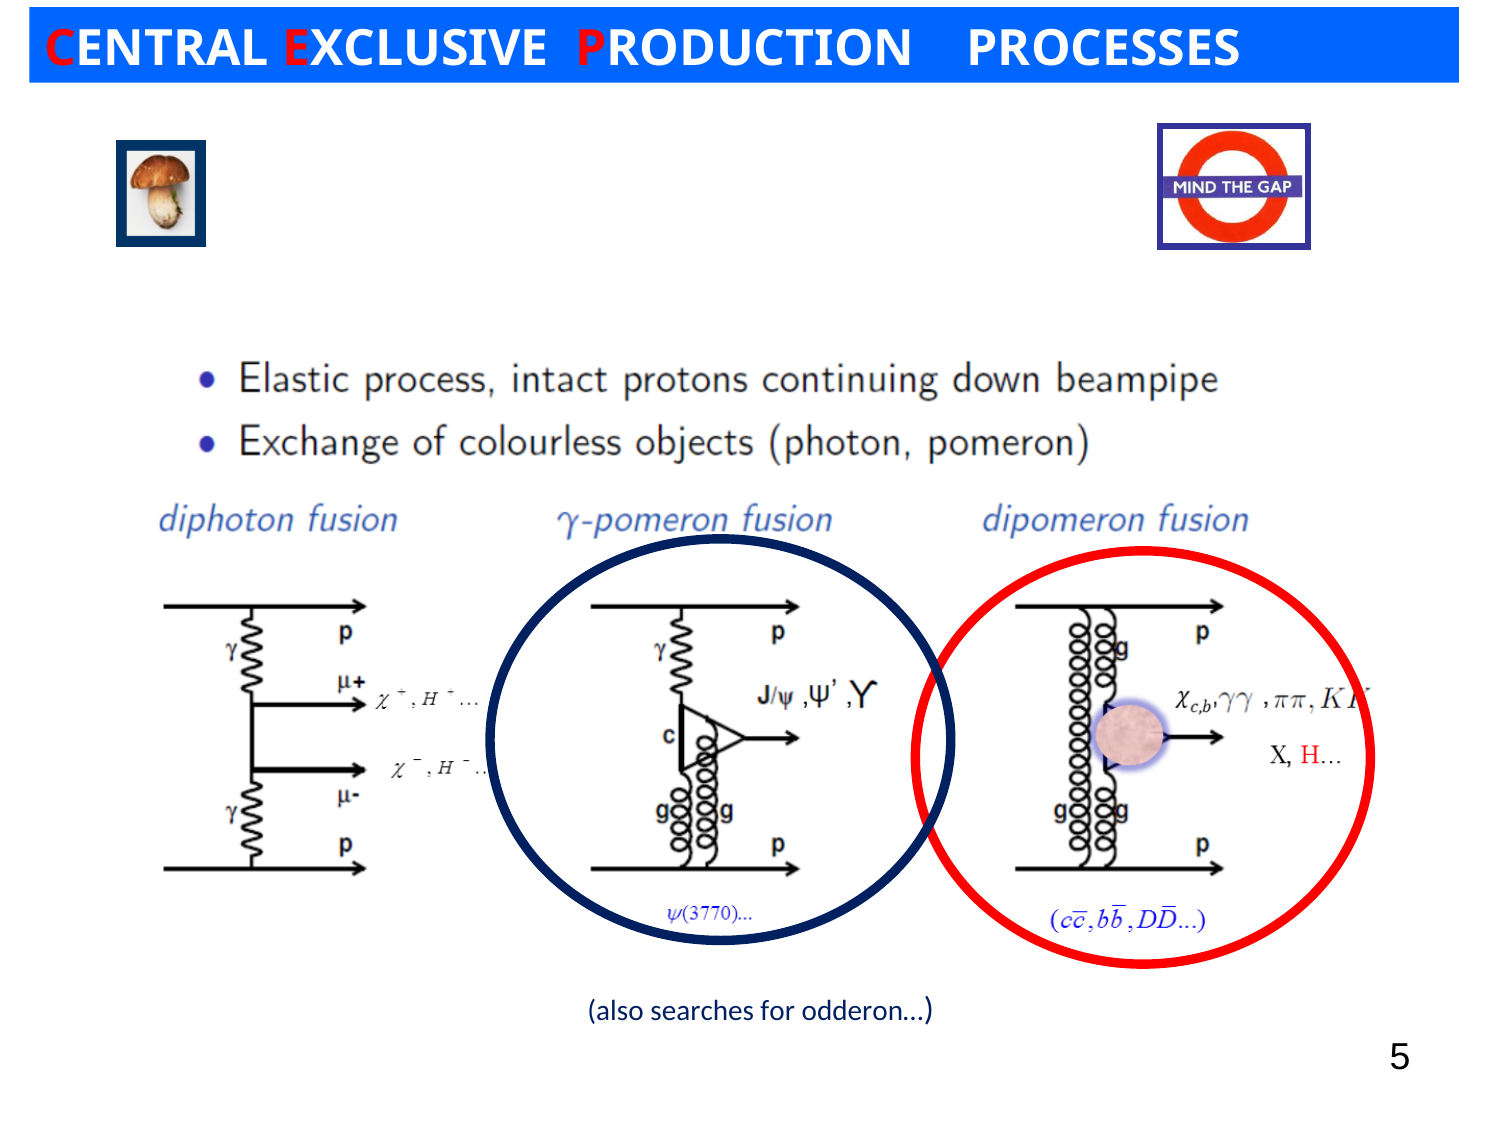

CENTRAL EXCLUSIVE PRODUCTION PROCESSES
(also searches for odderon…)